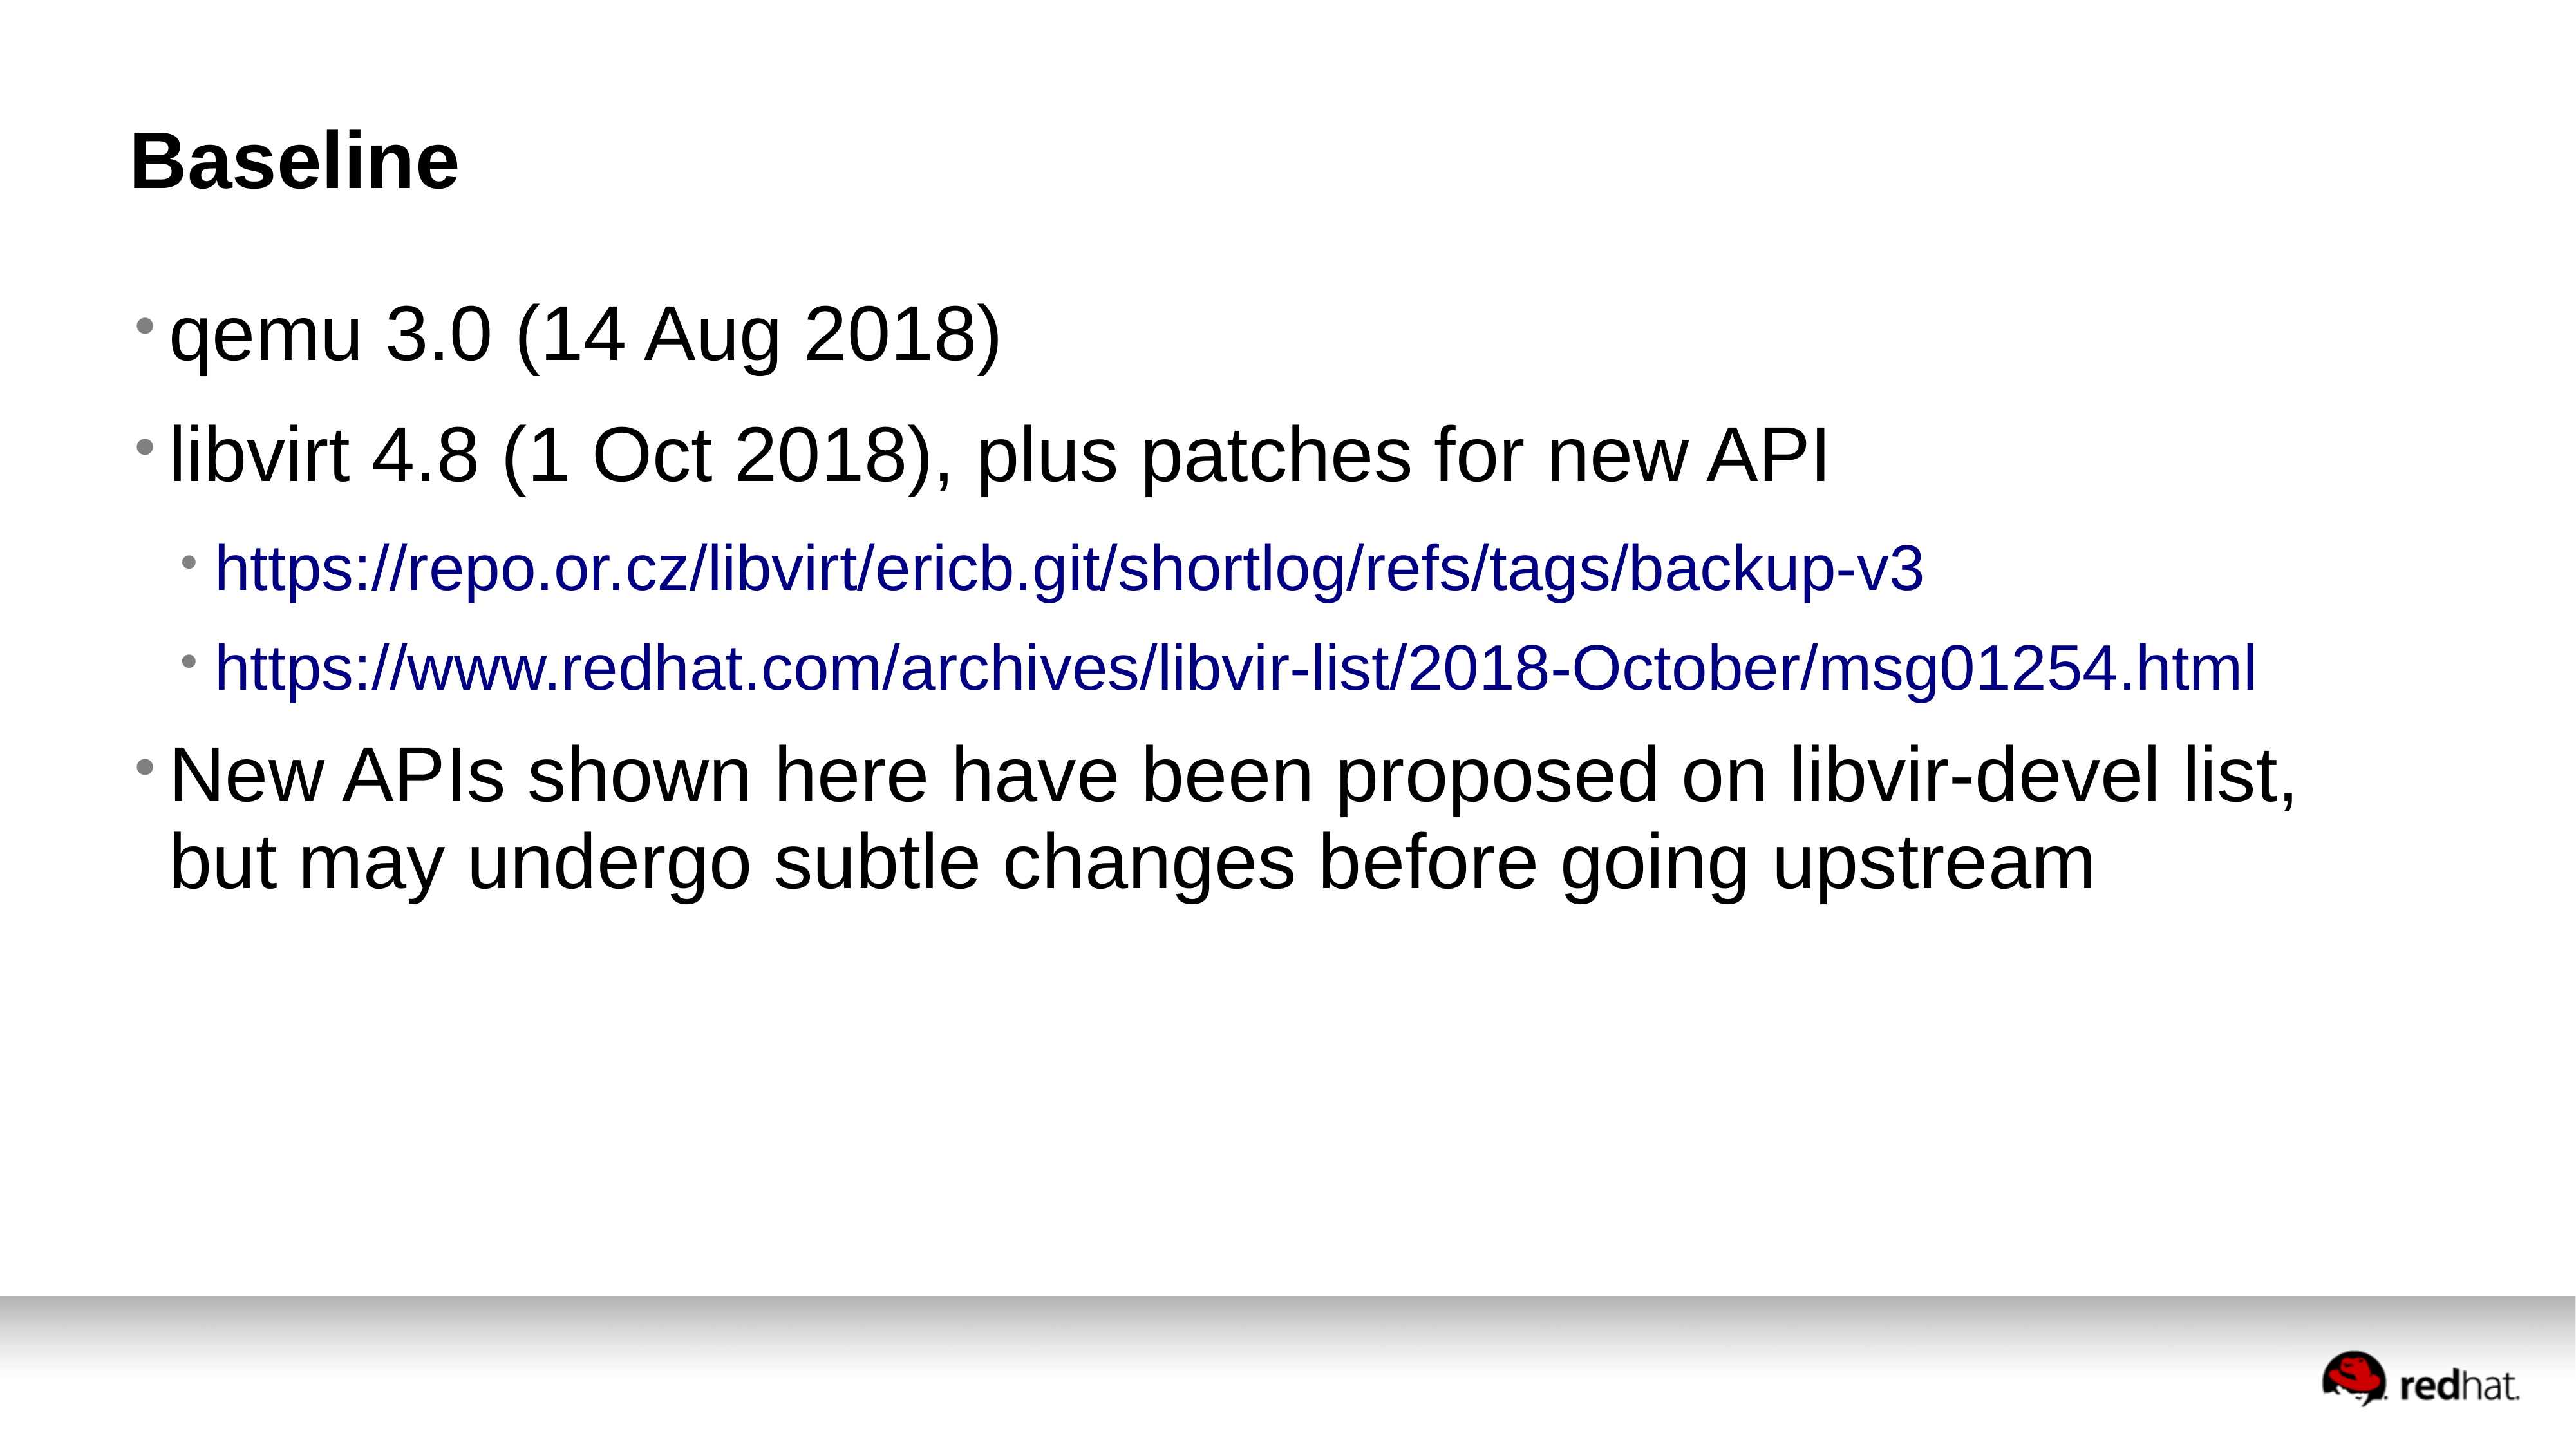

# Baseline
qemu 3.0 (14 Aug 2018)
libvirt 4.8 (1 Oct 2018), plus patches for new API
https://repo.or.cz/libvirt/ericb.git/shortlog/refs/tags/backup-v3
https://www.redhat.com/archives/libvir-list/2018-October/msg01254.html
New APIs shown here have been proposed on libvir-devel list, but may undergo subtle changes before going upstream